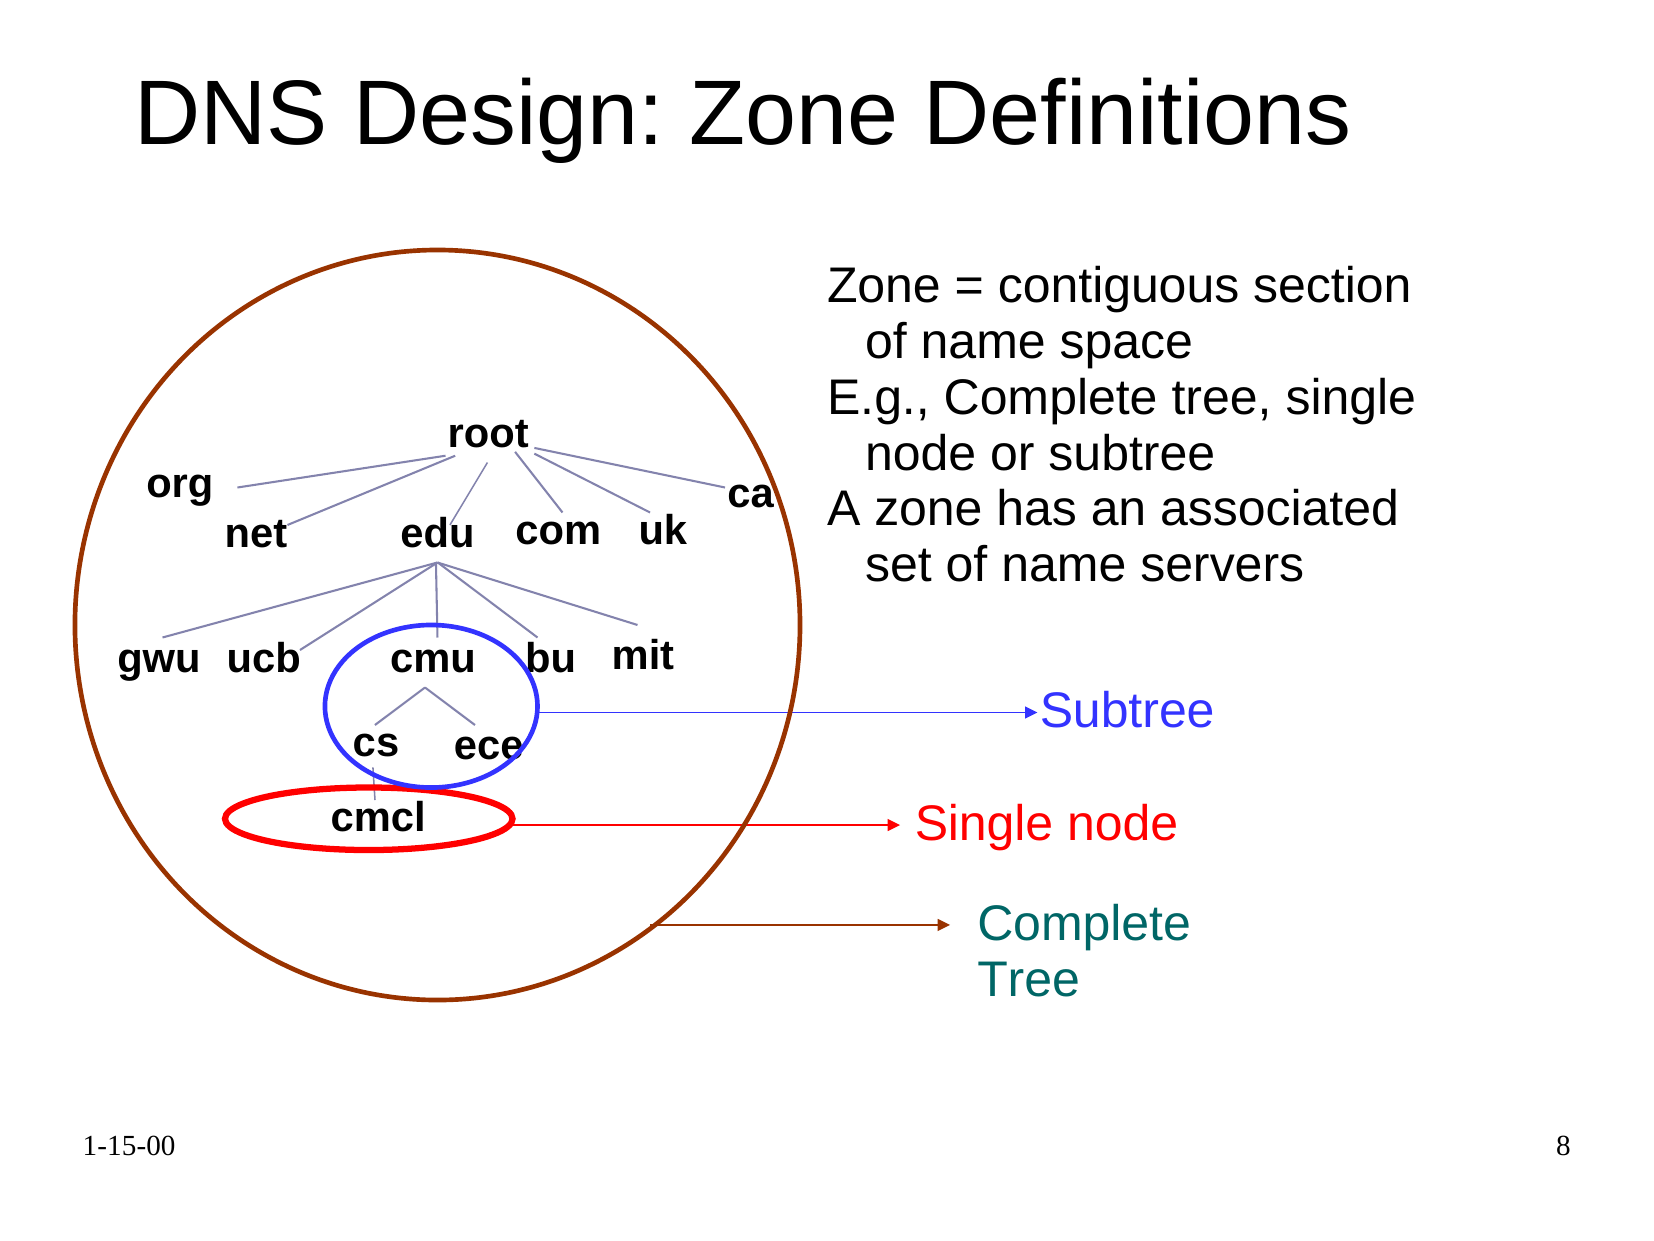

# DNS Design: Zone Definitions
Zone = contiguous section of name space
E.g., Complete tree, single node or subtree
A zone has an associated set of name servers
root
org
ca
com
uk
net
edu
mit
gwu
ucb
cmu
bu
Subtree
cs
ece
cmcl
Single node
Complete Tree
1-15-00
8